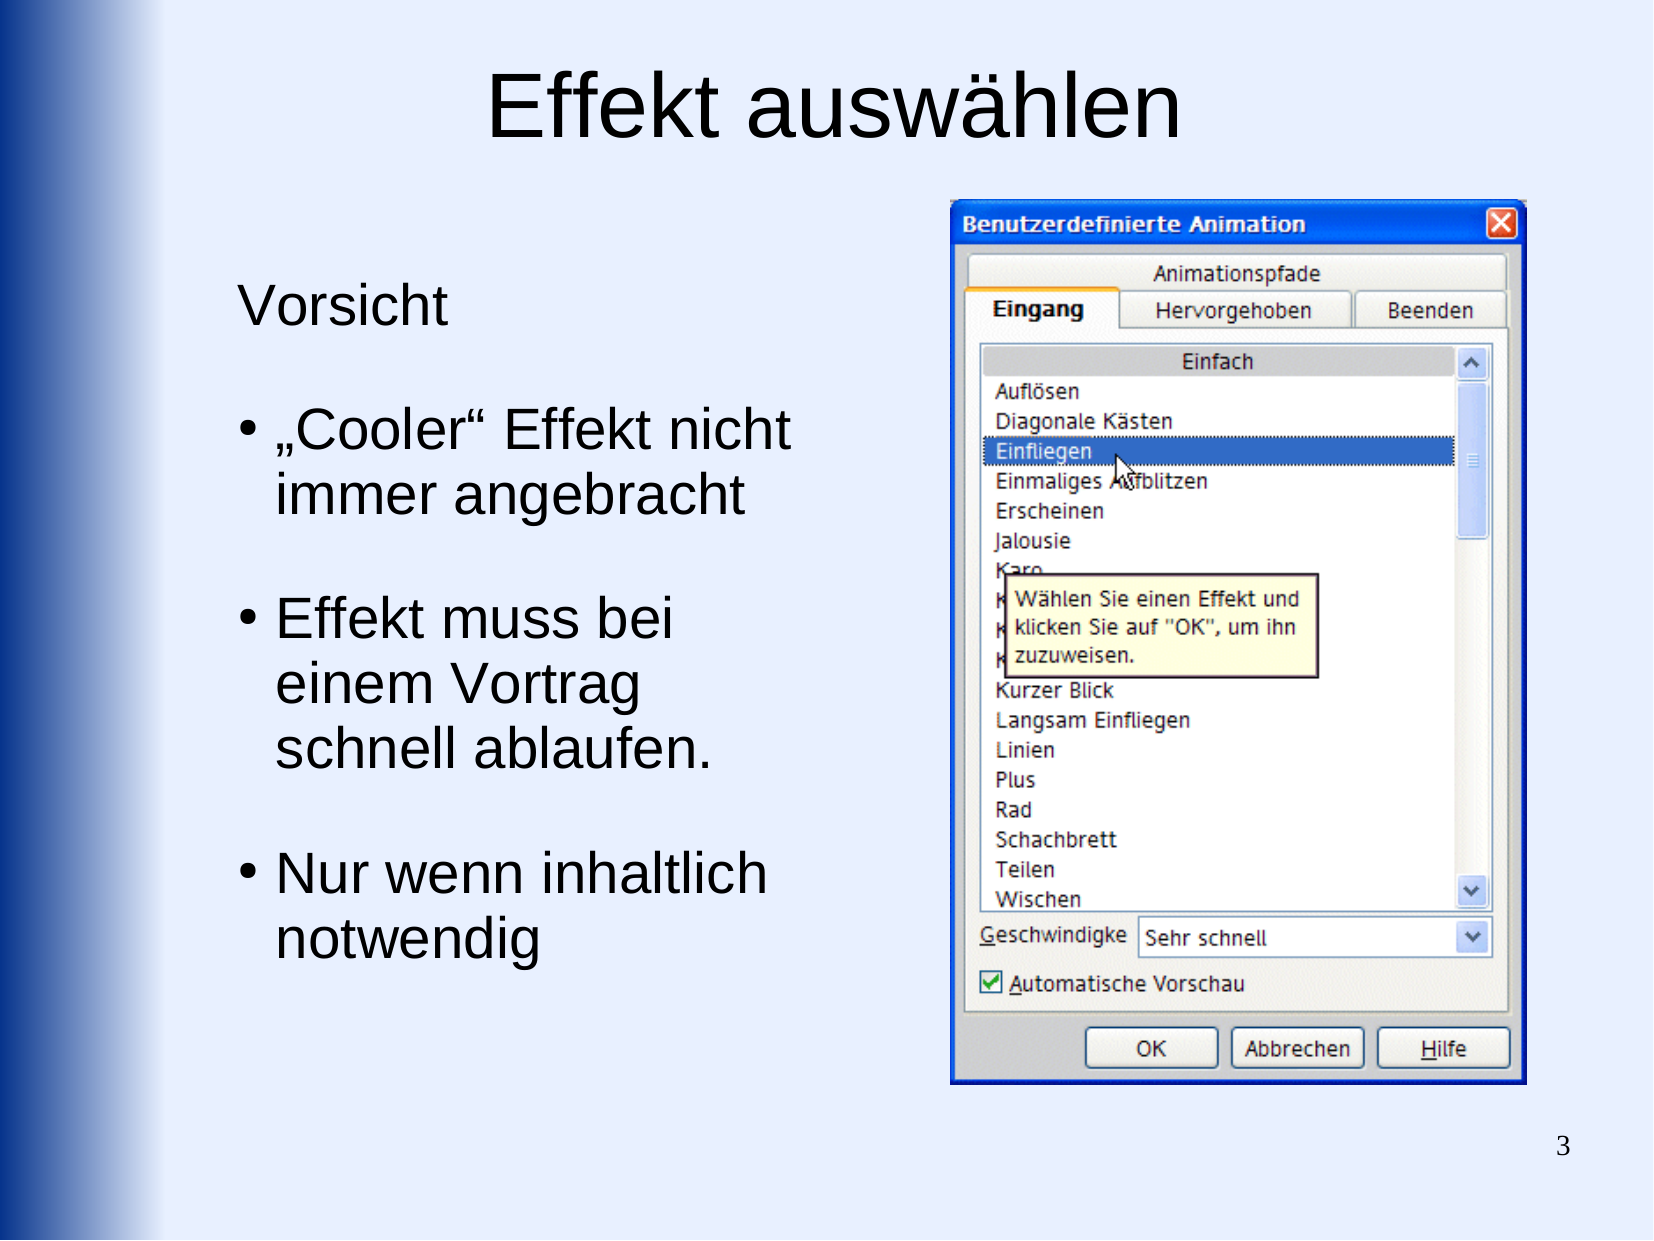

# Effekt auswählen
Vorsicht
„Cooler“ Effekt nicht immer angebracht
Effekt muss bei einem Vortrag schnell ablaufen.
Nur wenn inhaltlich notwendig
3